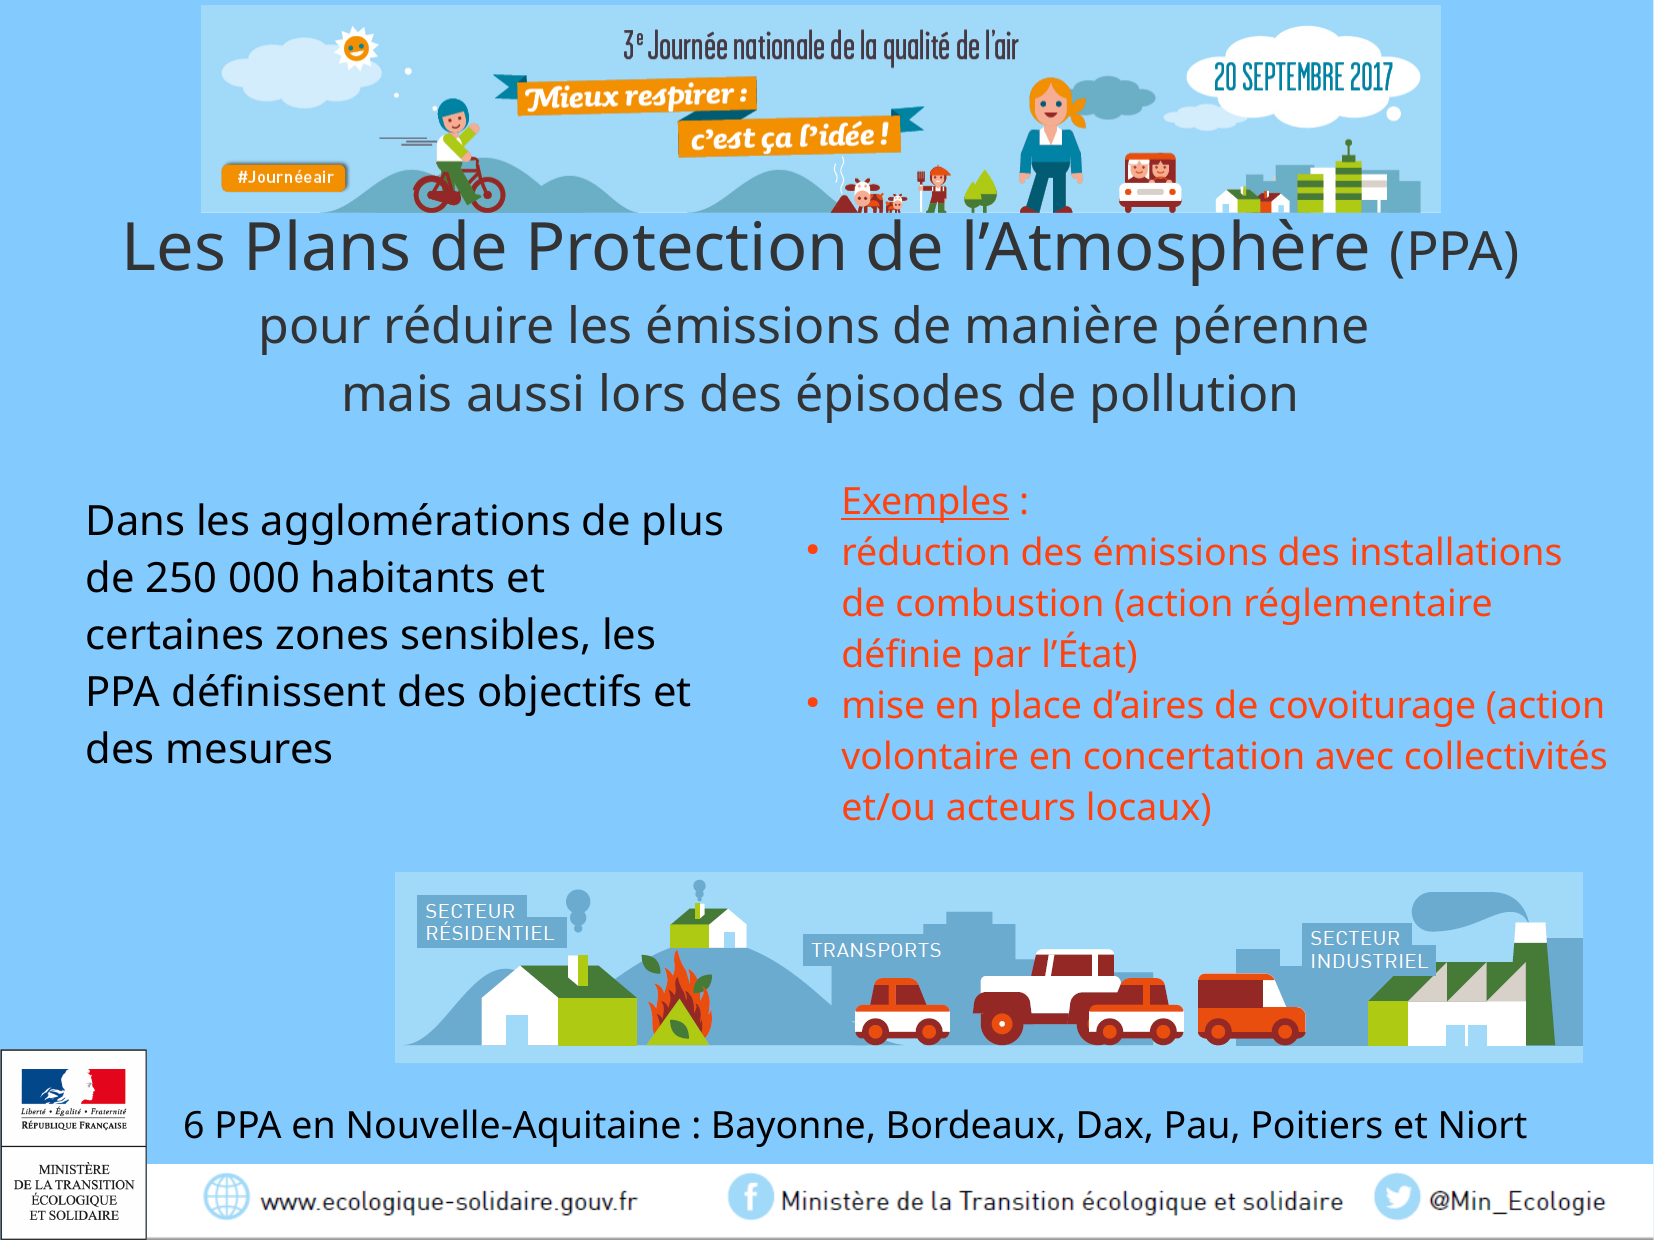

Les Plans de Protection de l’Atmosphère (PPA) pour réduire les émissions de manière pérenne
mais aussi lors des épisodes de pollution
Exemples :
réduction des émissions des installations de combustion (action réglementaire définie par l’État)
mise en place d’aires de covoiturage (action volontaire en concertation avec collectivités et/ou acteurs locaux)
Dans les agglomérations de plus de 250 000 habitants et certaines zones sensibles, les PPA définissent des objectifs et des mesures
6 PPA en Nouvelle-Aquitaine : Bayonne, Bordeaux, Dax, Pau, Poitiers et Niort